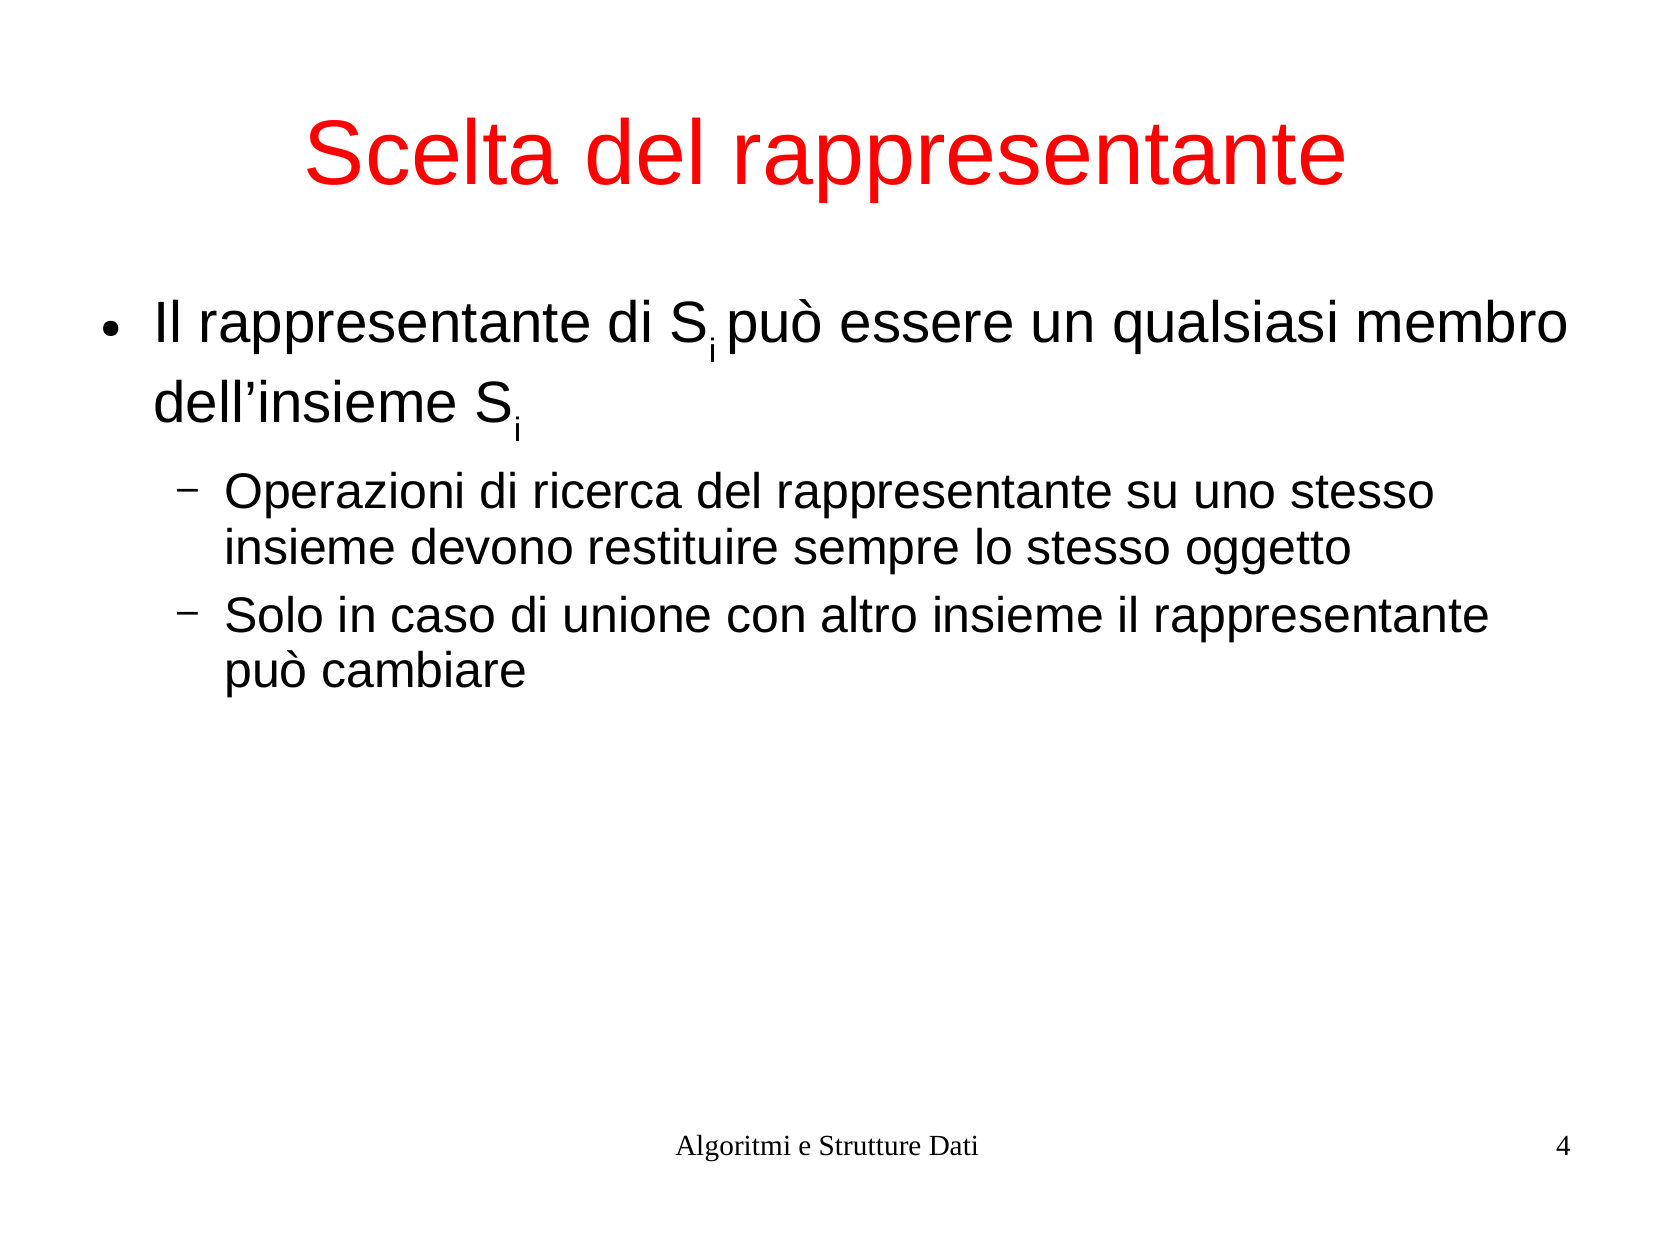

# Scelta del rappresentante
Il rappresentante di Si può essere un qualsiasi membro dell’insieme Si
Operazioni di ricerca del rappresentante su uno stesso insieme devono restituire sempre lo stesso oggetto
Solo in caso di unione con altro insieme il rappresentante può cambiare
Algoritmi e Strutture Dati
4